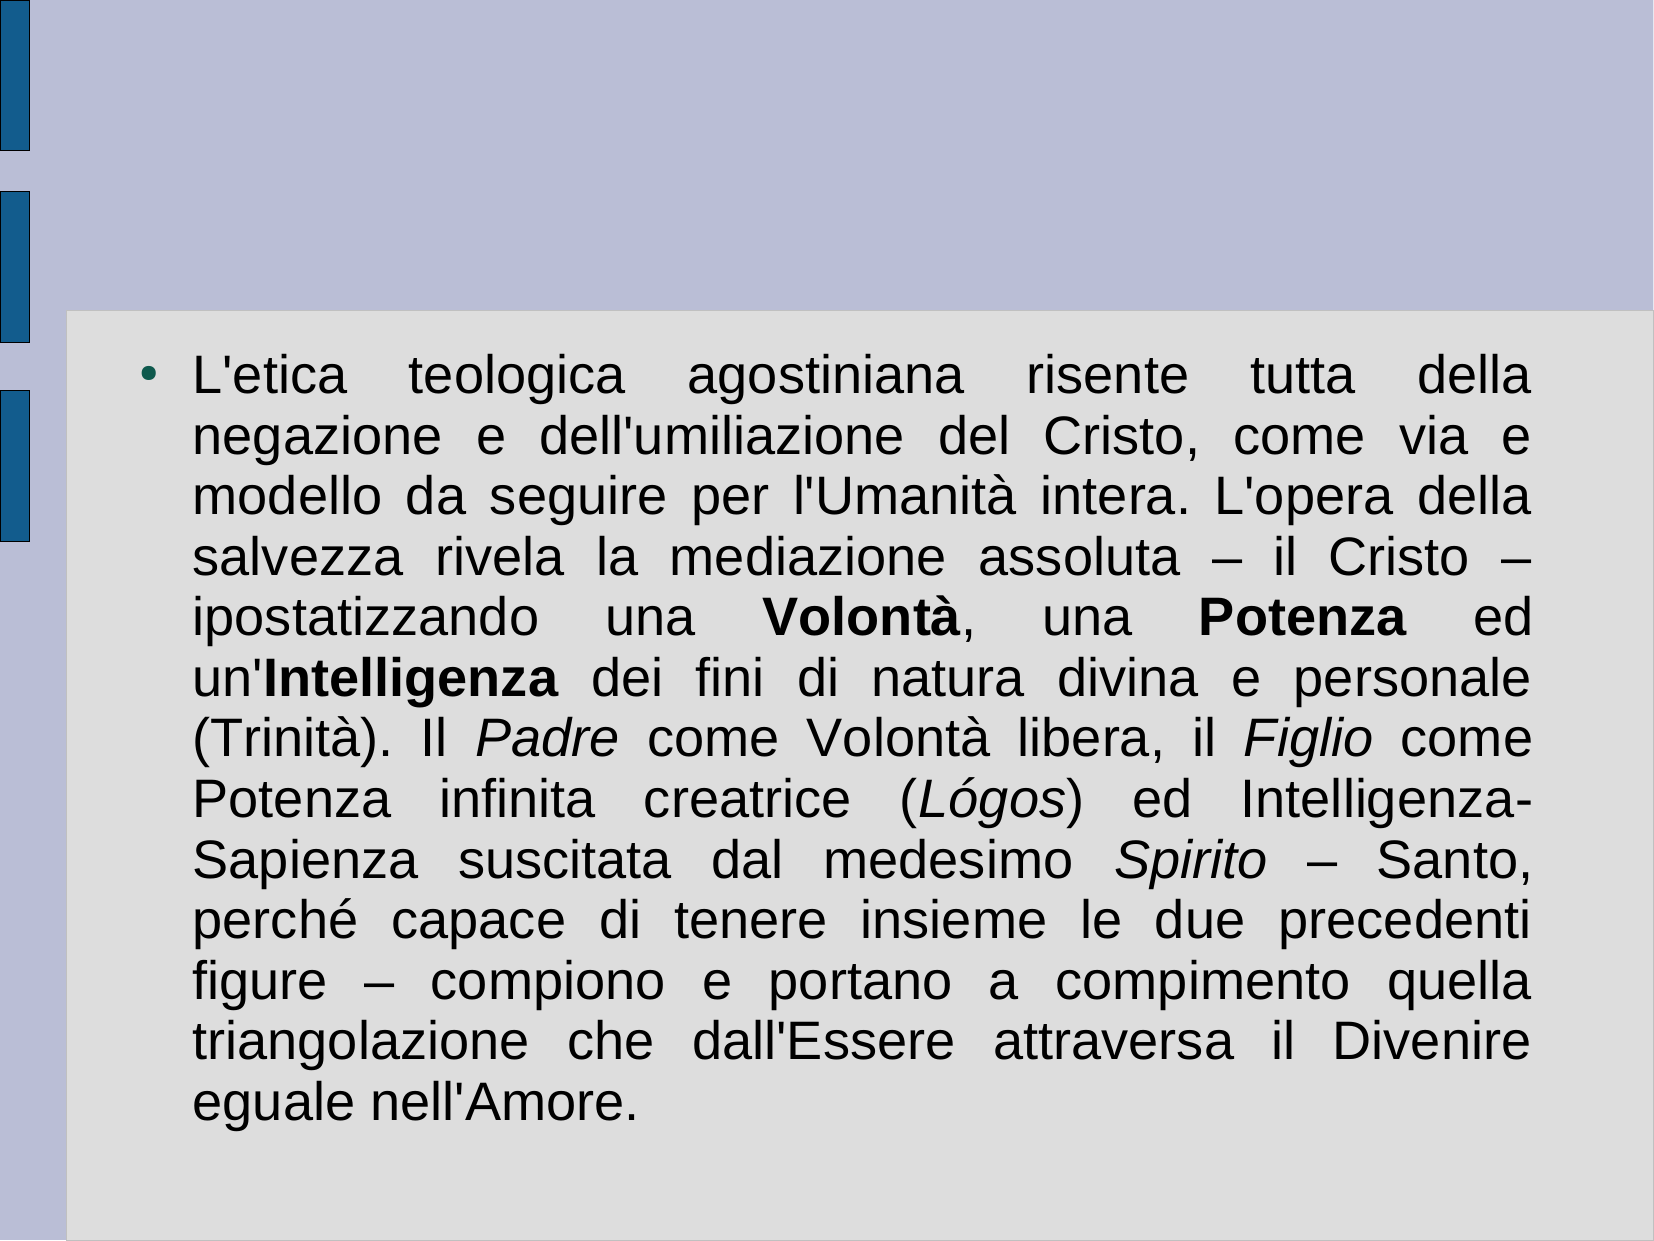

#
L'etica teologica agostiniana risente tutta della negazione e dell'umiliazione del Cristo, come via e modello da seguire per l'Umanità intera. L'opera della salvezza rivela la mediazione assoluta – il Cristo – ipostatizzando una Volontà, una Potenza ed un'Intelligenza dei fini di natura divina e personale (Trinità). Il Padre come Volontà libera, il Figlio come Potenza infinita creatrice (Lógos) ed Intelligenza-Sapienza suscitata dal medesimo Spirito – Santo, perché capace di tenere insieme le due precedenti figure – compiono e portano a compimento quella triangolazione che dall'Essere attraversa il Divenire eguale nell'Amore.